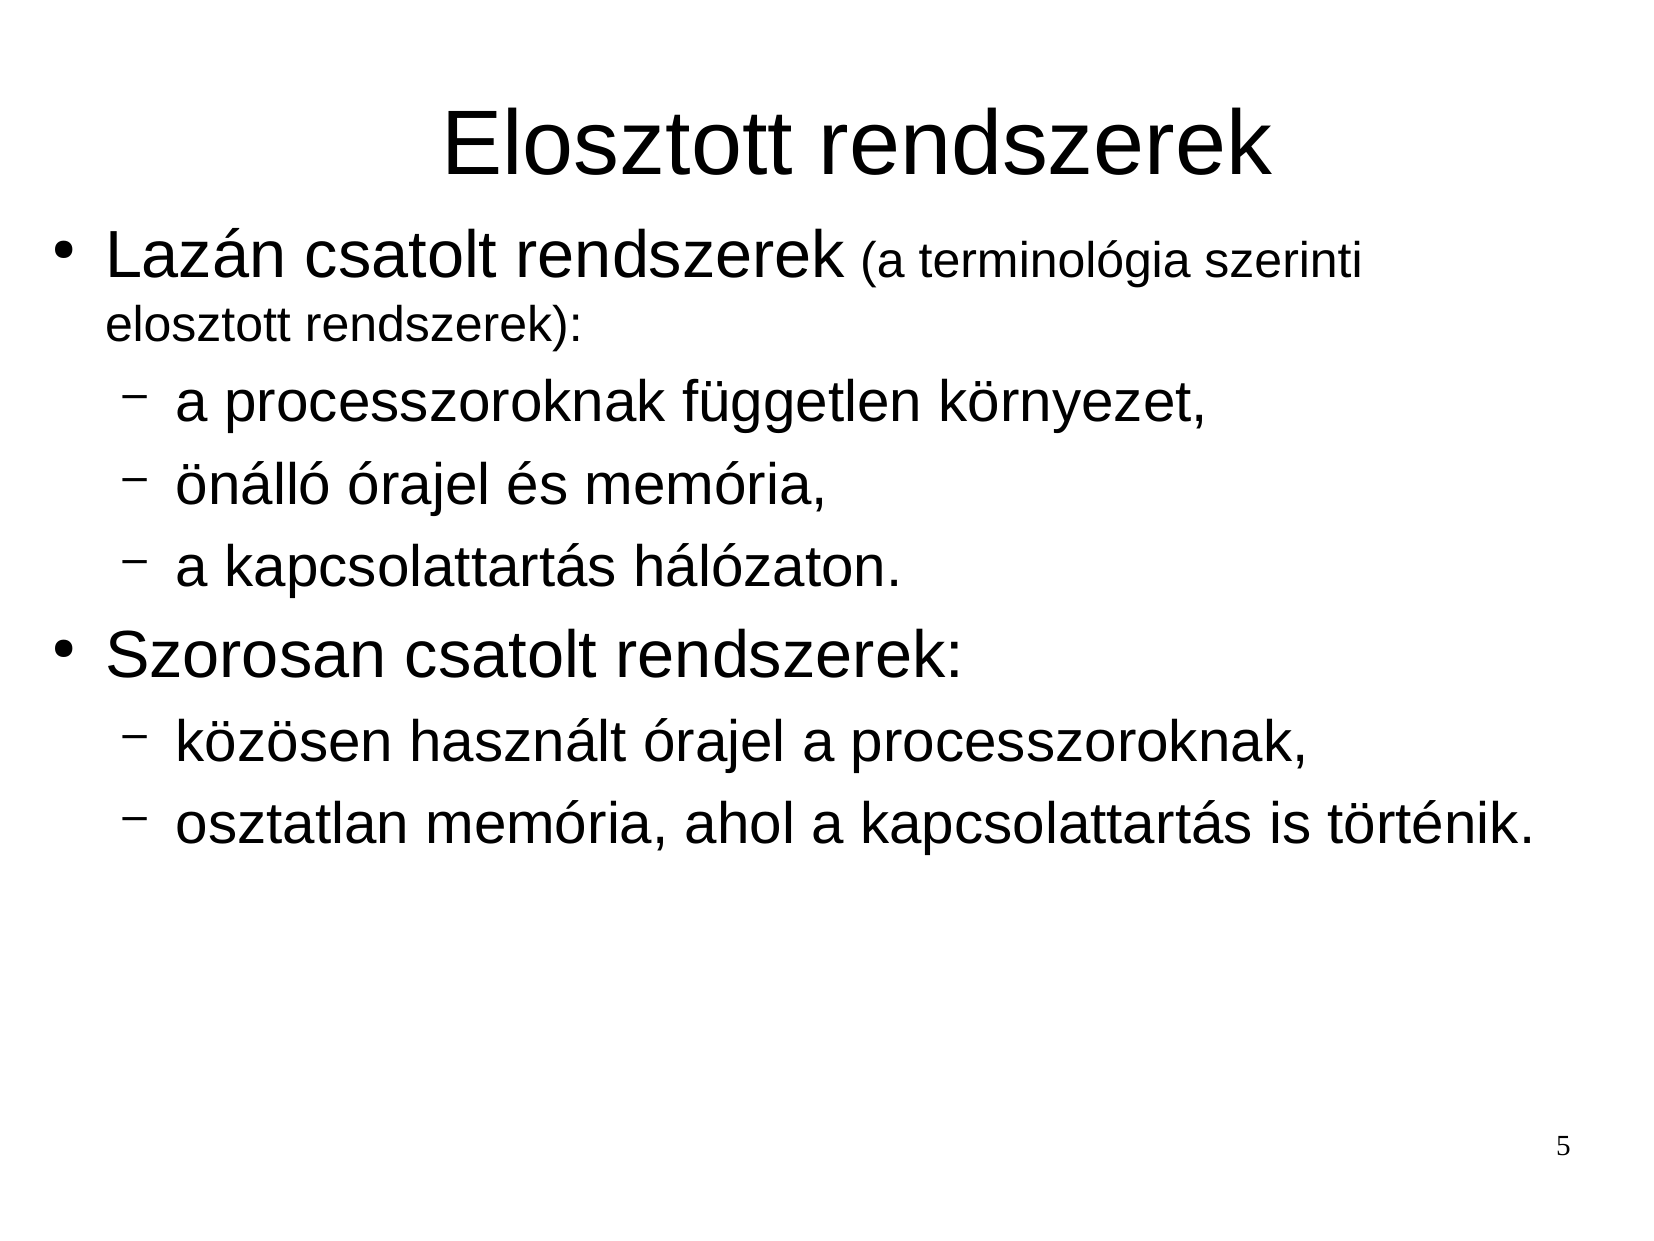

# Elosztott rendszerek
Lazán csatolt rendszerek (a terminológia szerinti elosztott rendszerek):
a processzoroknak független környezet,
önálló órajel és memória,
a kapcsolattartás hálózaton.
Szorosan csatolt rendszerek:
közösen használt órajel a processzoroknak,
osztatlan memória, ahol a kapcsolattartás is történik.
5